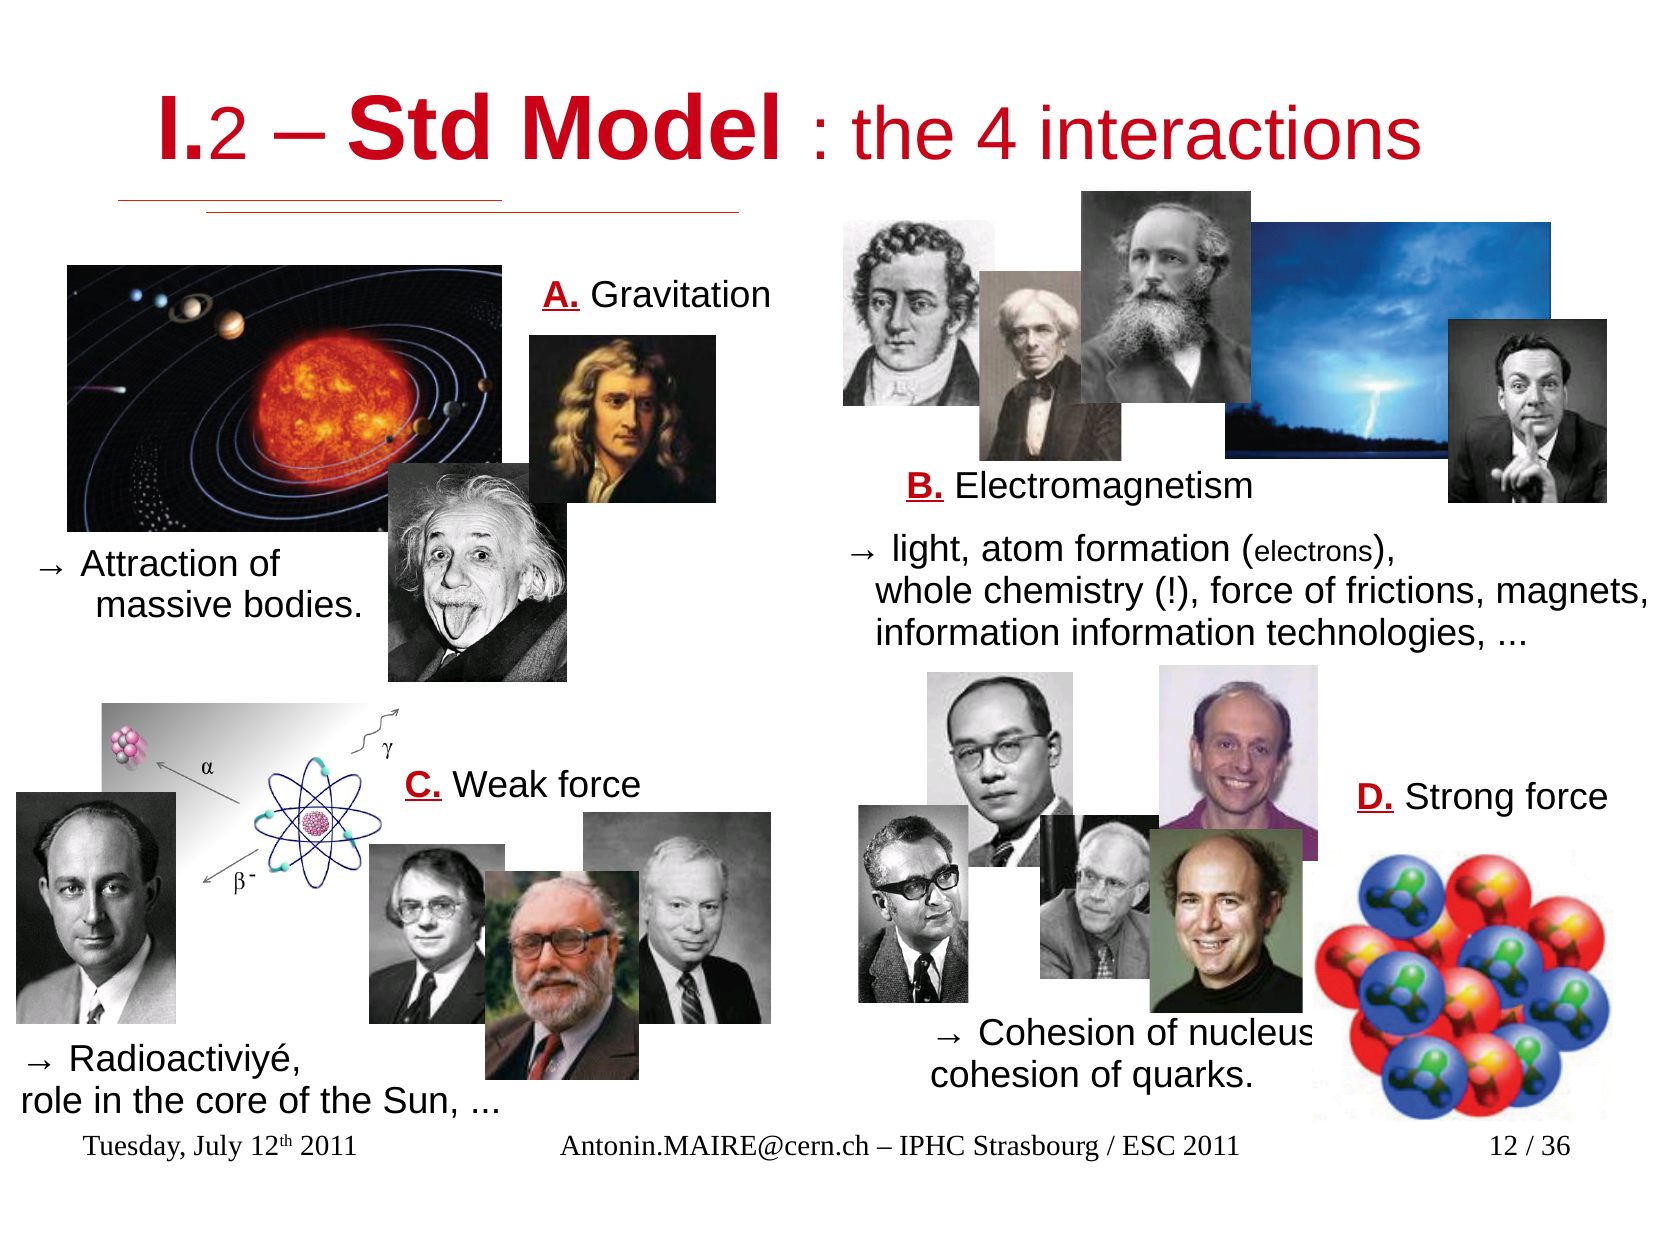

# I.2 – Std Model : the 4 interactions
A. Gravitation
B. Electromagnetism
Photos :
Ampère,
 Faraday,
Maxwell,
Feynman
→ light, atom formation (electrons),
 whole chemistry (!), force of frictions, magnets,
 information information technologies, ...
→ Attraction of
 massive bodies.
C. Weak force
D. Strong force
Photos :
 Fermi,
Glashow, Salam,
Weinberg
Photos :
 Gell-Mann,
 Yukawa,
Gross,
Wilzcek,
Politzer
→ Cohesion of nucleus,
cohesion of quarks.
→ Radioactiviyé,
role in the core of the Sun, ...
Mon, March 31st, 2008
Antonin Maire - IPHC Strasbourg / AliceWeek Apr. 08
12